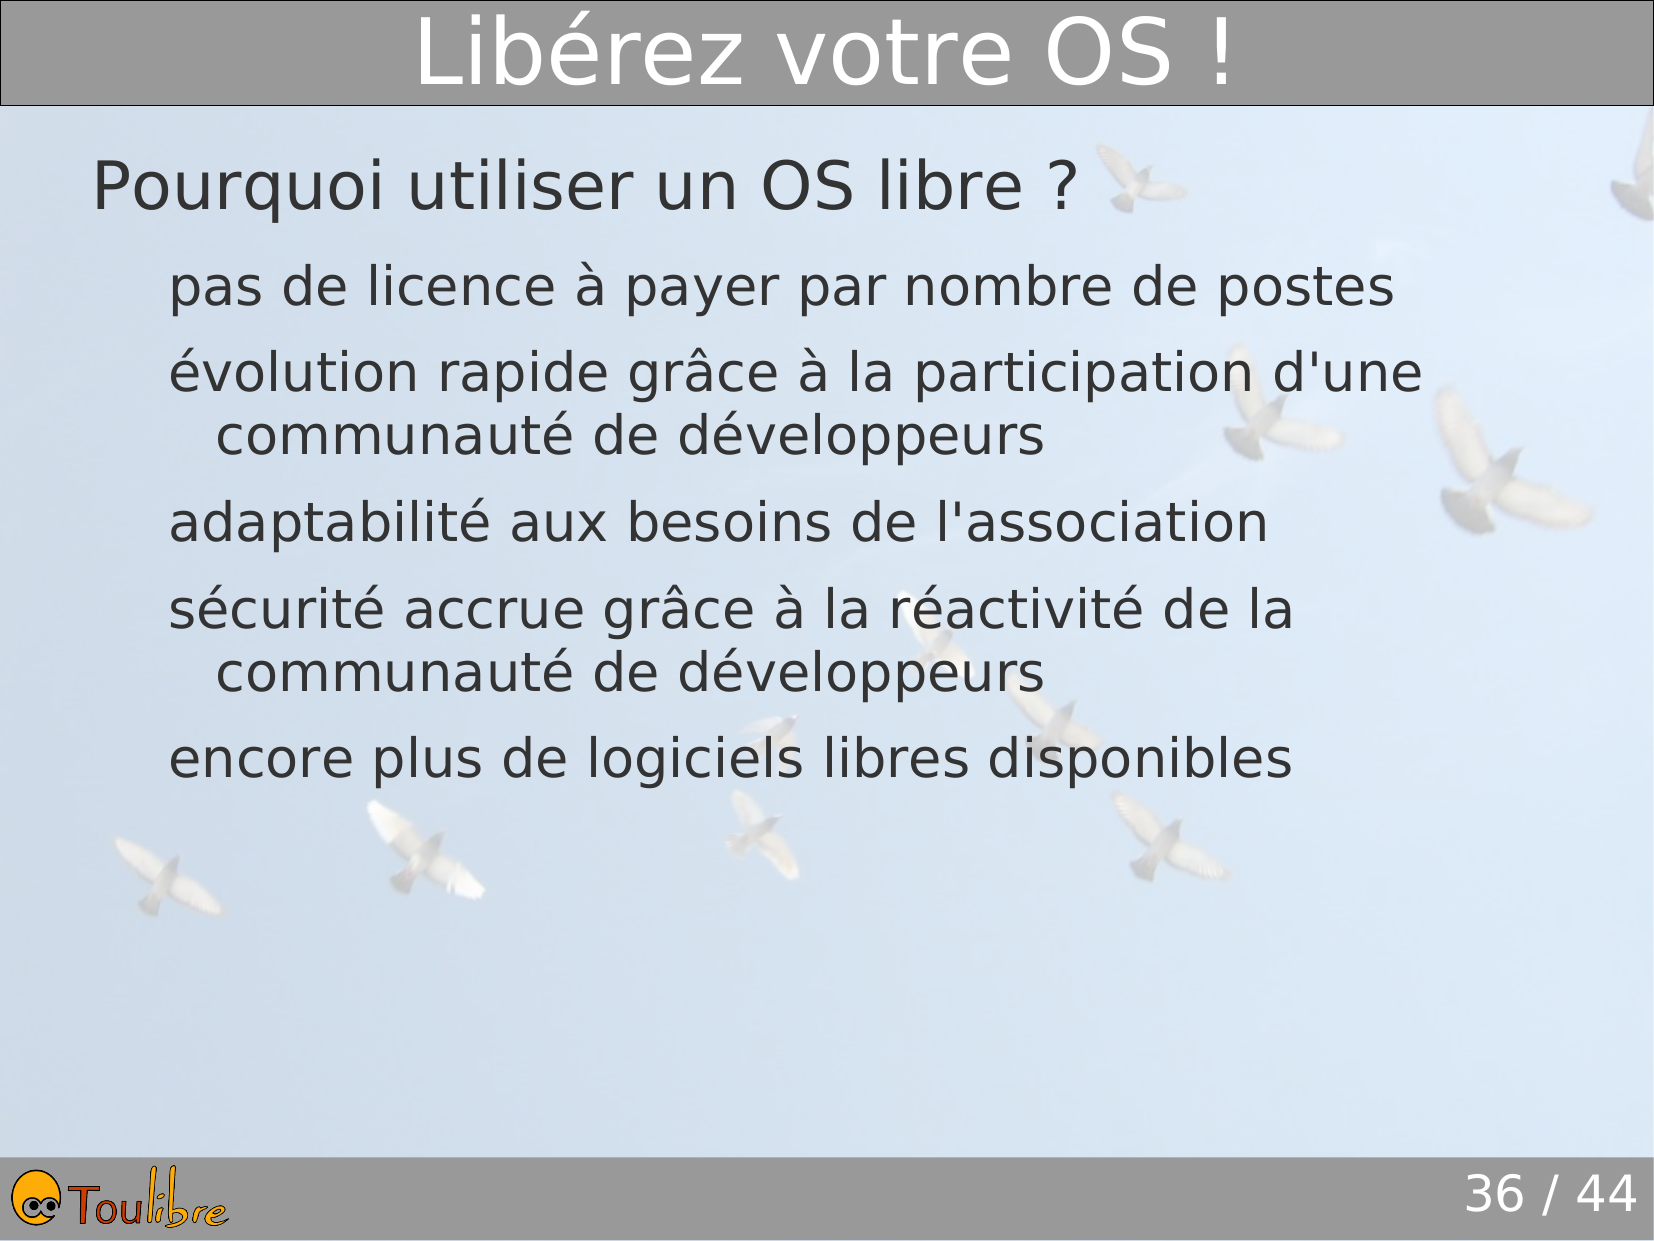

# Libérez votre OS !
Pourquoi utiliser un OS libre ?
pas de licence à payer par nombre de postes
évolution rapide grâce à la participation d'une communauté de développeurs
adaptabilité aux besoins de l'association
sécurité accrue grâce à la réactivité de la communauté de développeurs
encore plus de logiciels libres disponibles